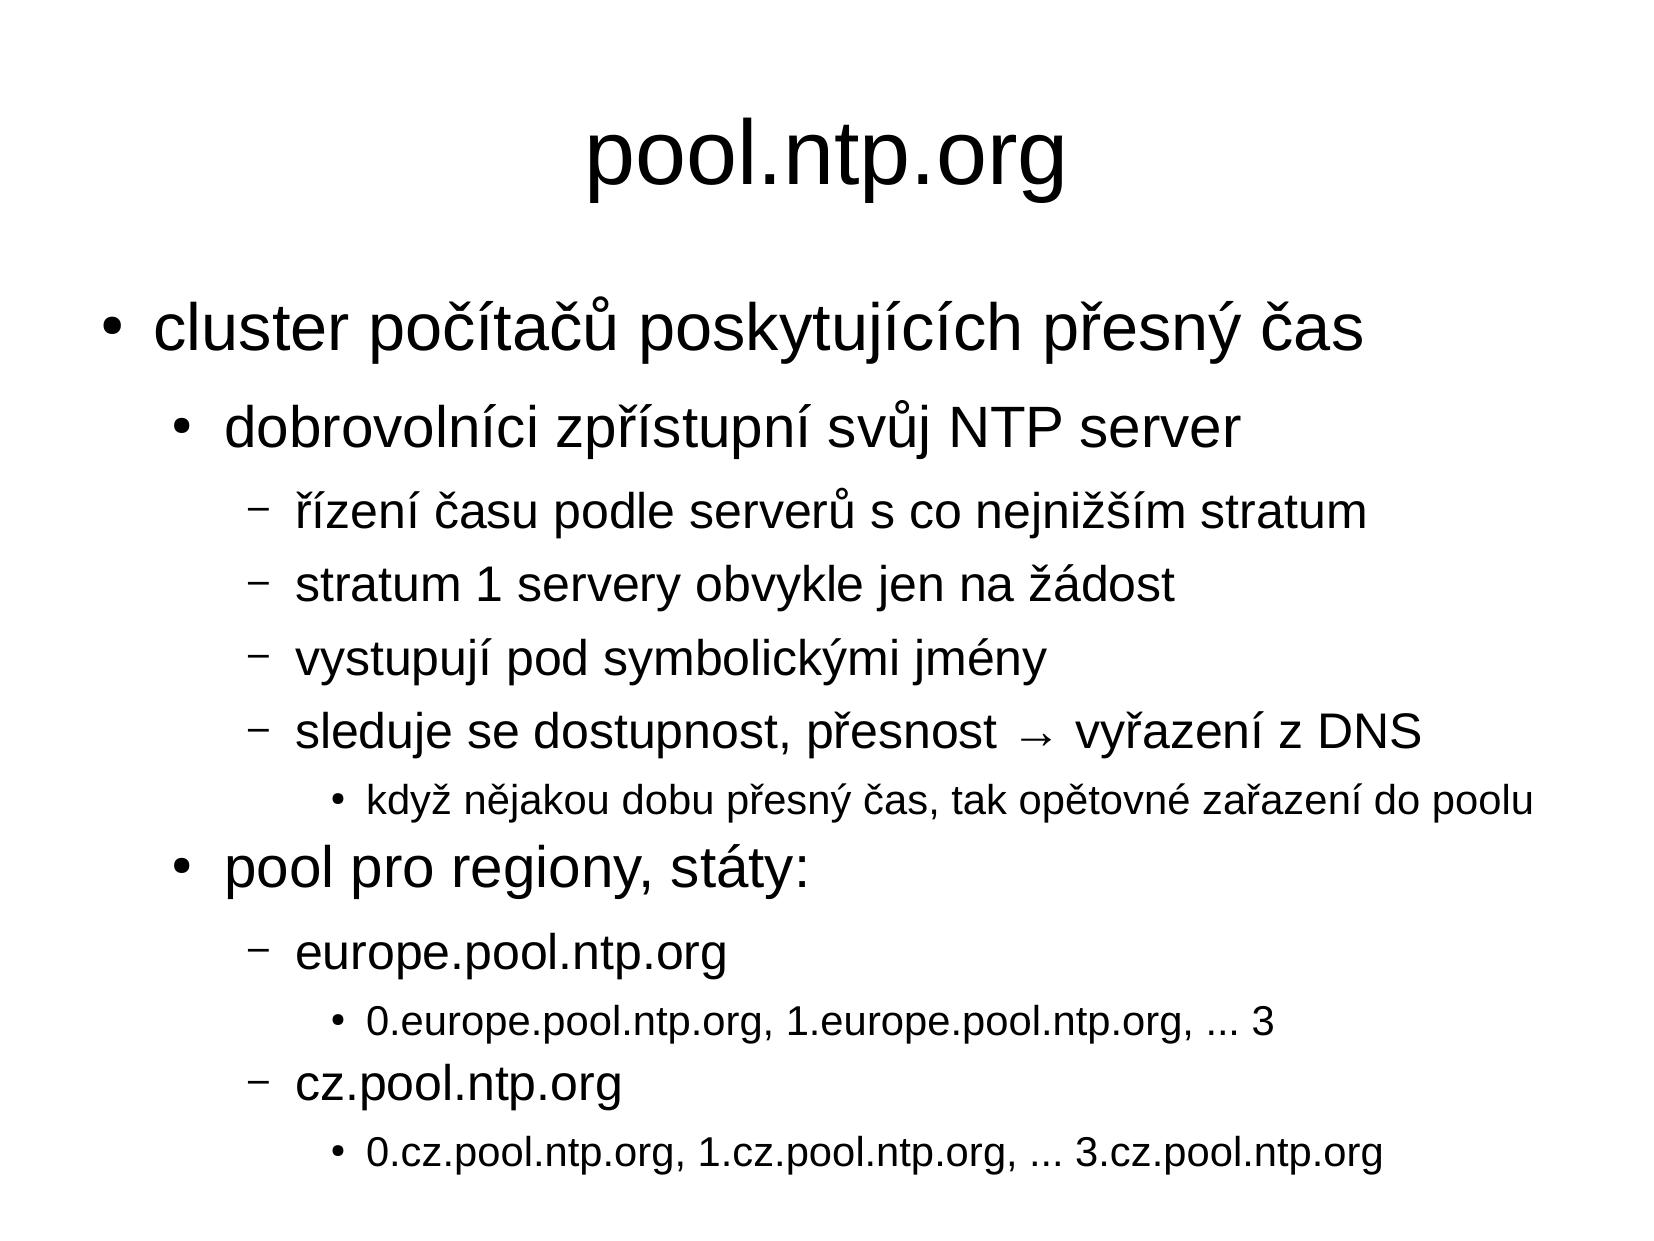

# pool.ntp.org
cluster počítačů poskytujících přesný čas
dobrovolníci zpřístupní svůj NTP server
řízení času podle serverů s co nejnižším stratum
stratum 1 servery obvykle jen na žádost
vystupují pod symbolickými jmény
sleduje se dostupnost, přesnost → vyřazení z DNS
když nějakou dobu přesný čas, tak opětovné zařazení do poolu
pool pro regiony, státy:
europe.pool.ntp.org
0.europe.pool.ntp.org, 1.europe.pool.ntp.org, ... 3
cz.pool.ntp.org
0.cz.pool.ntp.org, 1.cz.pool.ntp.org, ... 3.cz.pool.ntp.org